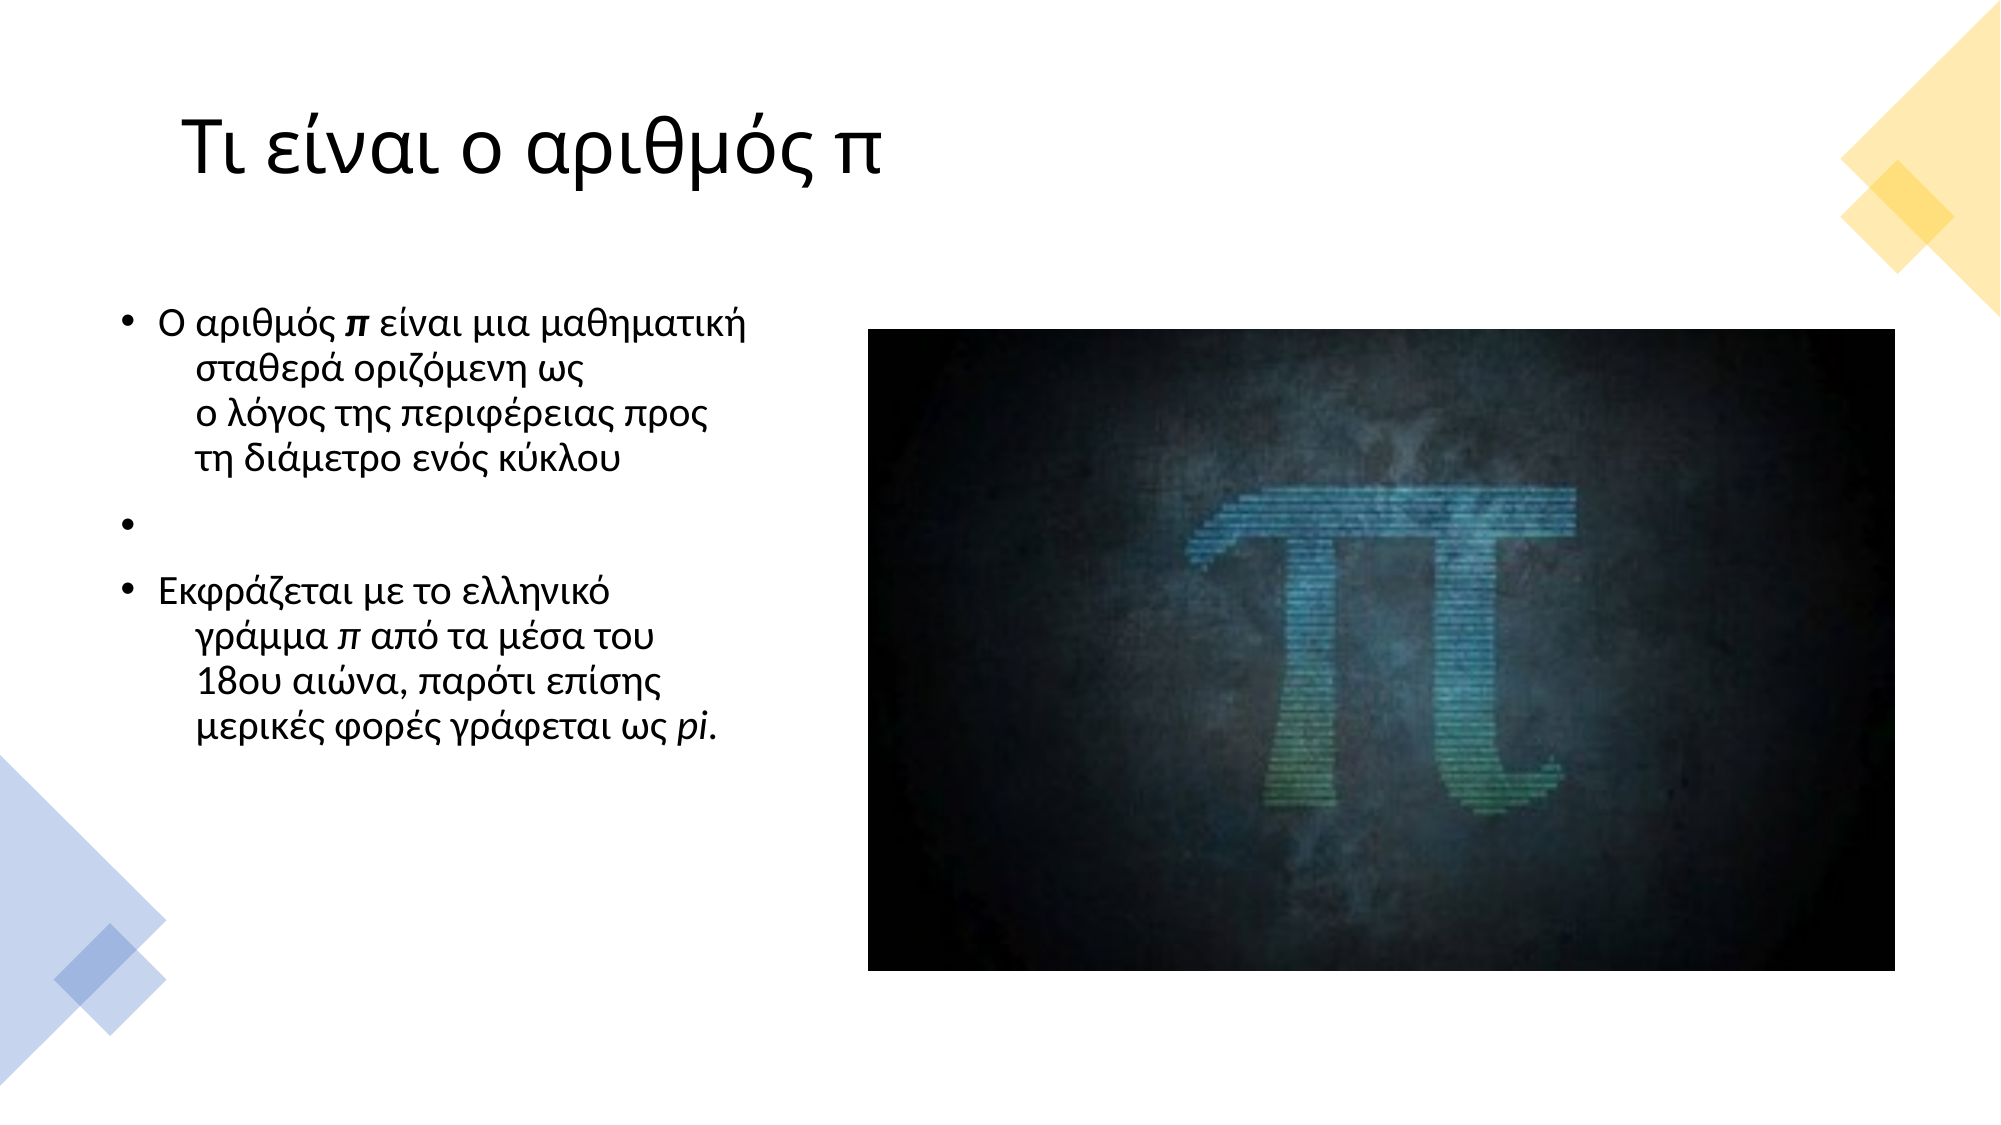

# Τι είναι ο αριθμός π
Ο αριθμός π είναι μια μαθηματική σταθερά οριζόμενη ως ο λόγος της περιφέρειας προς τη διάμετρο ενός κύκλου
Εκφράζεται με το ελληνικό γράμμα π από τα μέσα του 18ου αιώνα, παρότι επίσης μερικές φορές γράφεται ως pi.